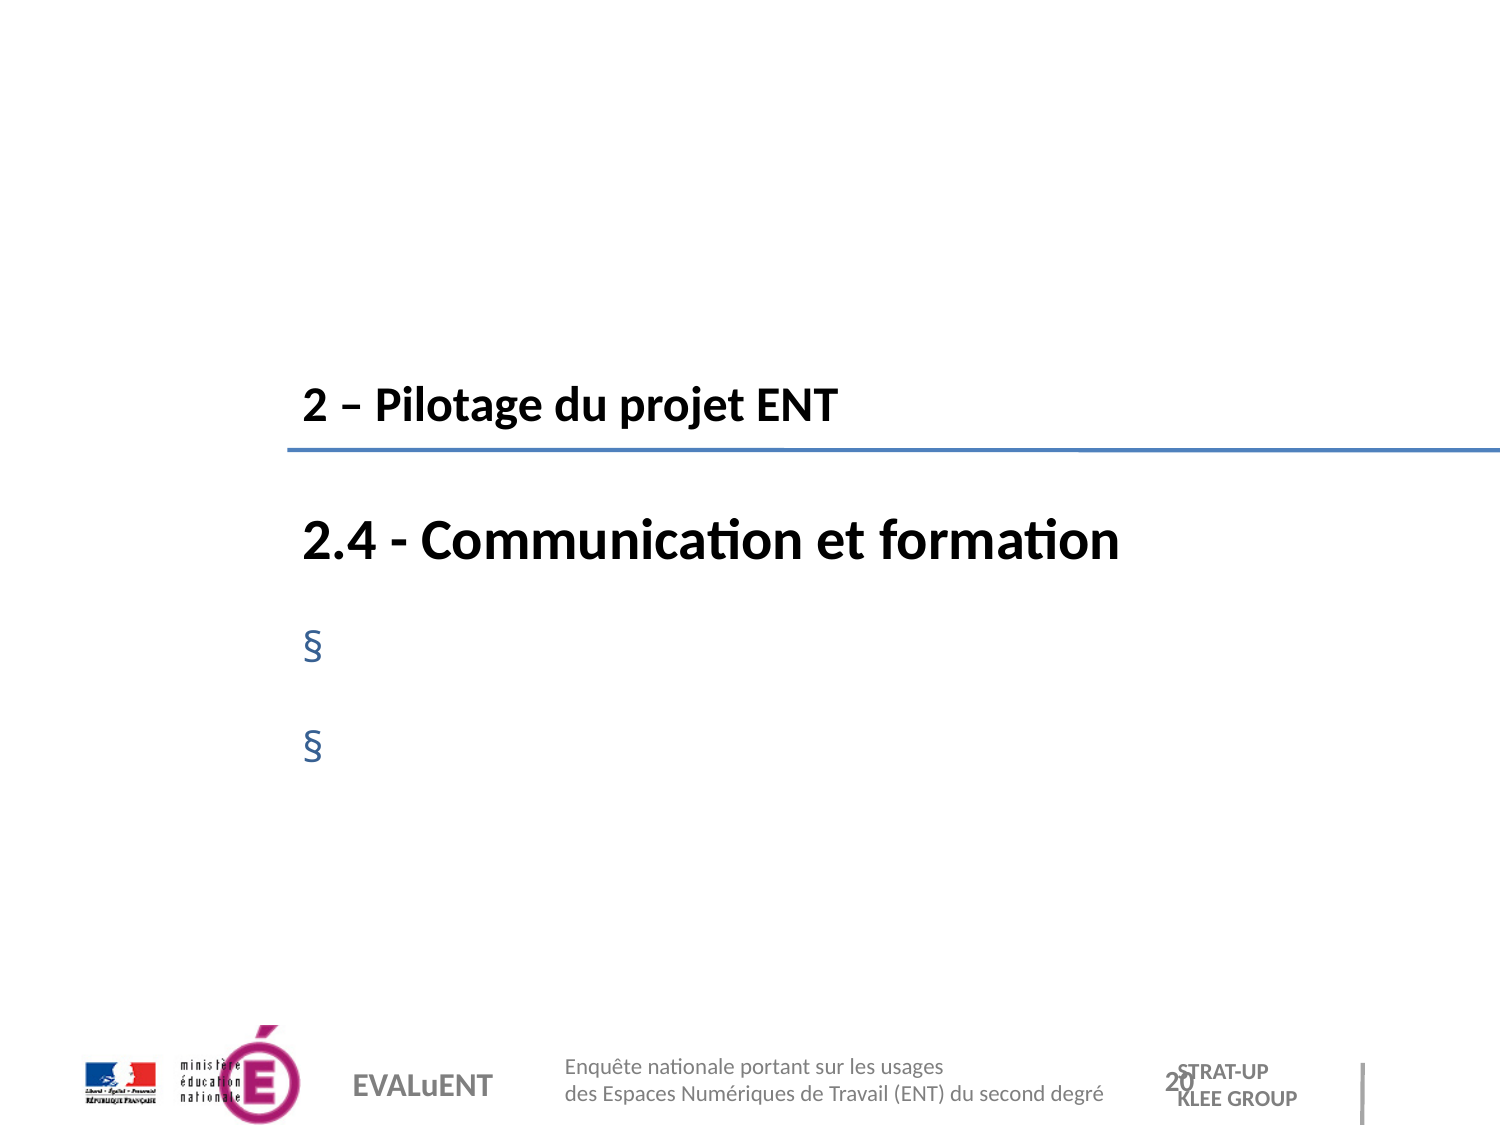

2 – Pilotage du projet ENT
2.4 - Communication et formation